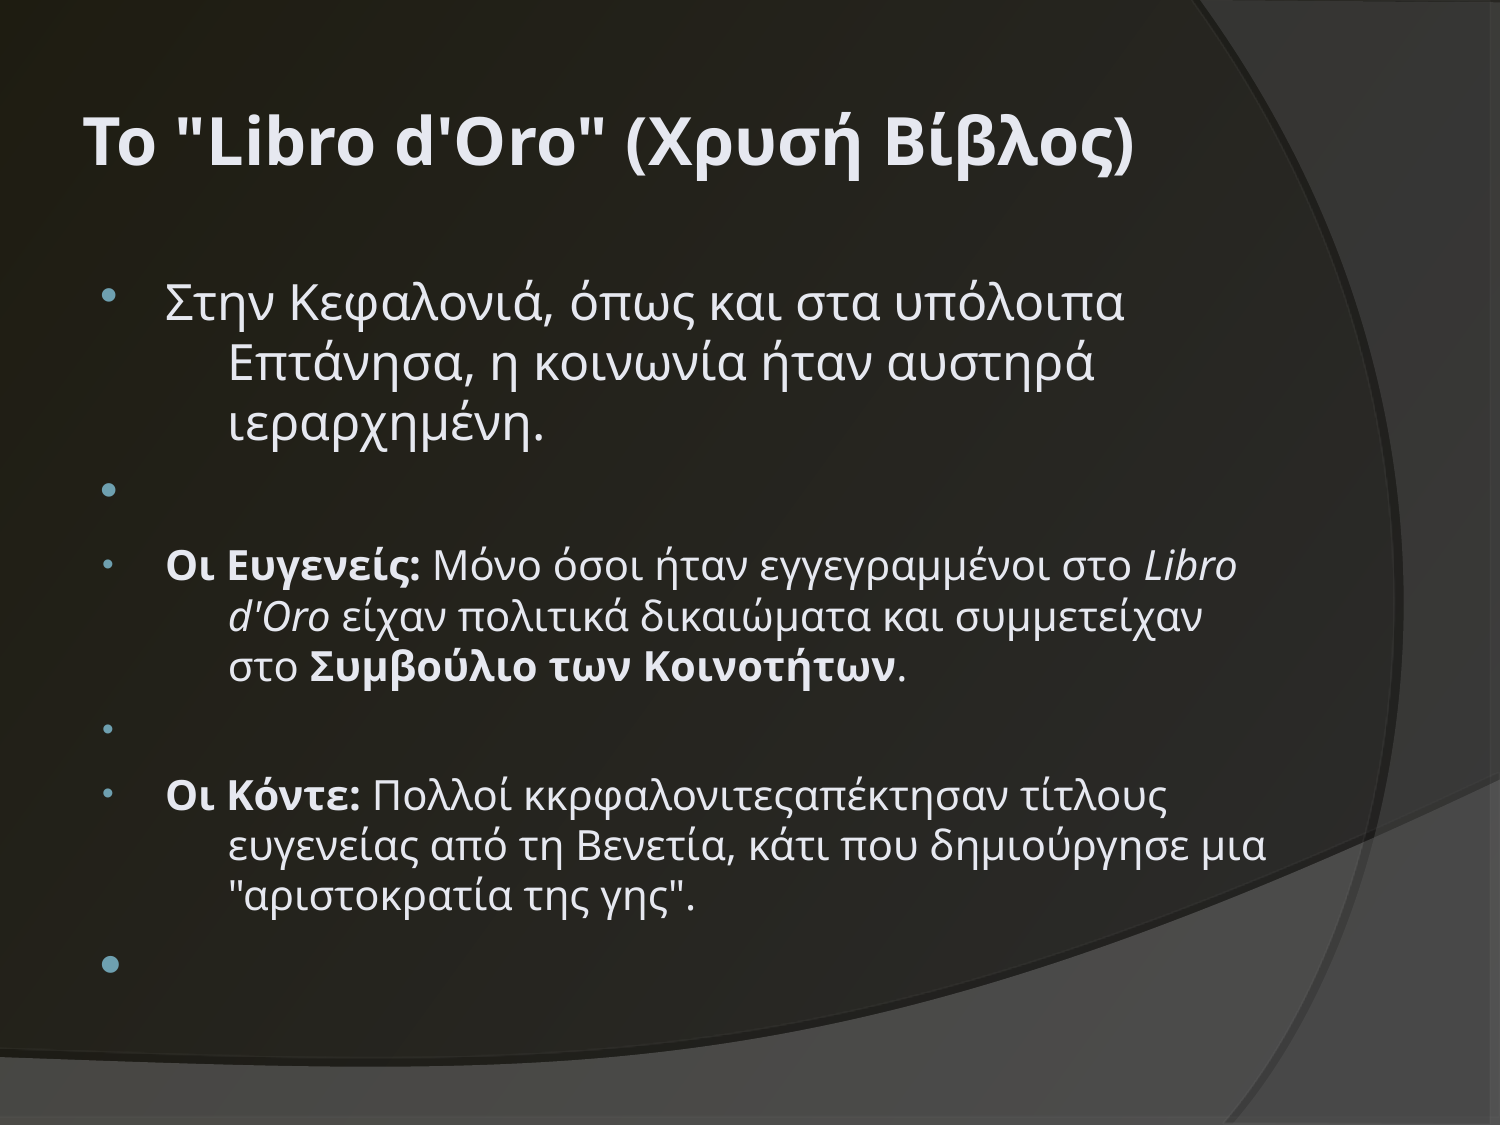

# Το "Libro d'Oro" (Χρυσή Βίβλος)
Στην Κεφαλονιά, όπως και στα υπόλοιπα Επτάνησα, η κοινωνία ήταν αυστηρά ιεραρχημένη.
Οι Ευγενείς: Μόνο όσοι ήταν εγγεγραμμένοι στο Libro d'Oro είχαν πολιτικά δικαιώματα και συμμετείχαν στο Συμβούλιο των Κοινοτήτων.
Οι Κόντε: Πολλοί κκρφαλονιτεςαπέκτησαν τίτλους ευγενείας από τη Βενετία, κάτι που δημιούργησε μια "αριστοκρατία της γης".